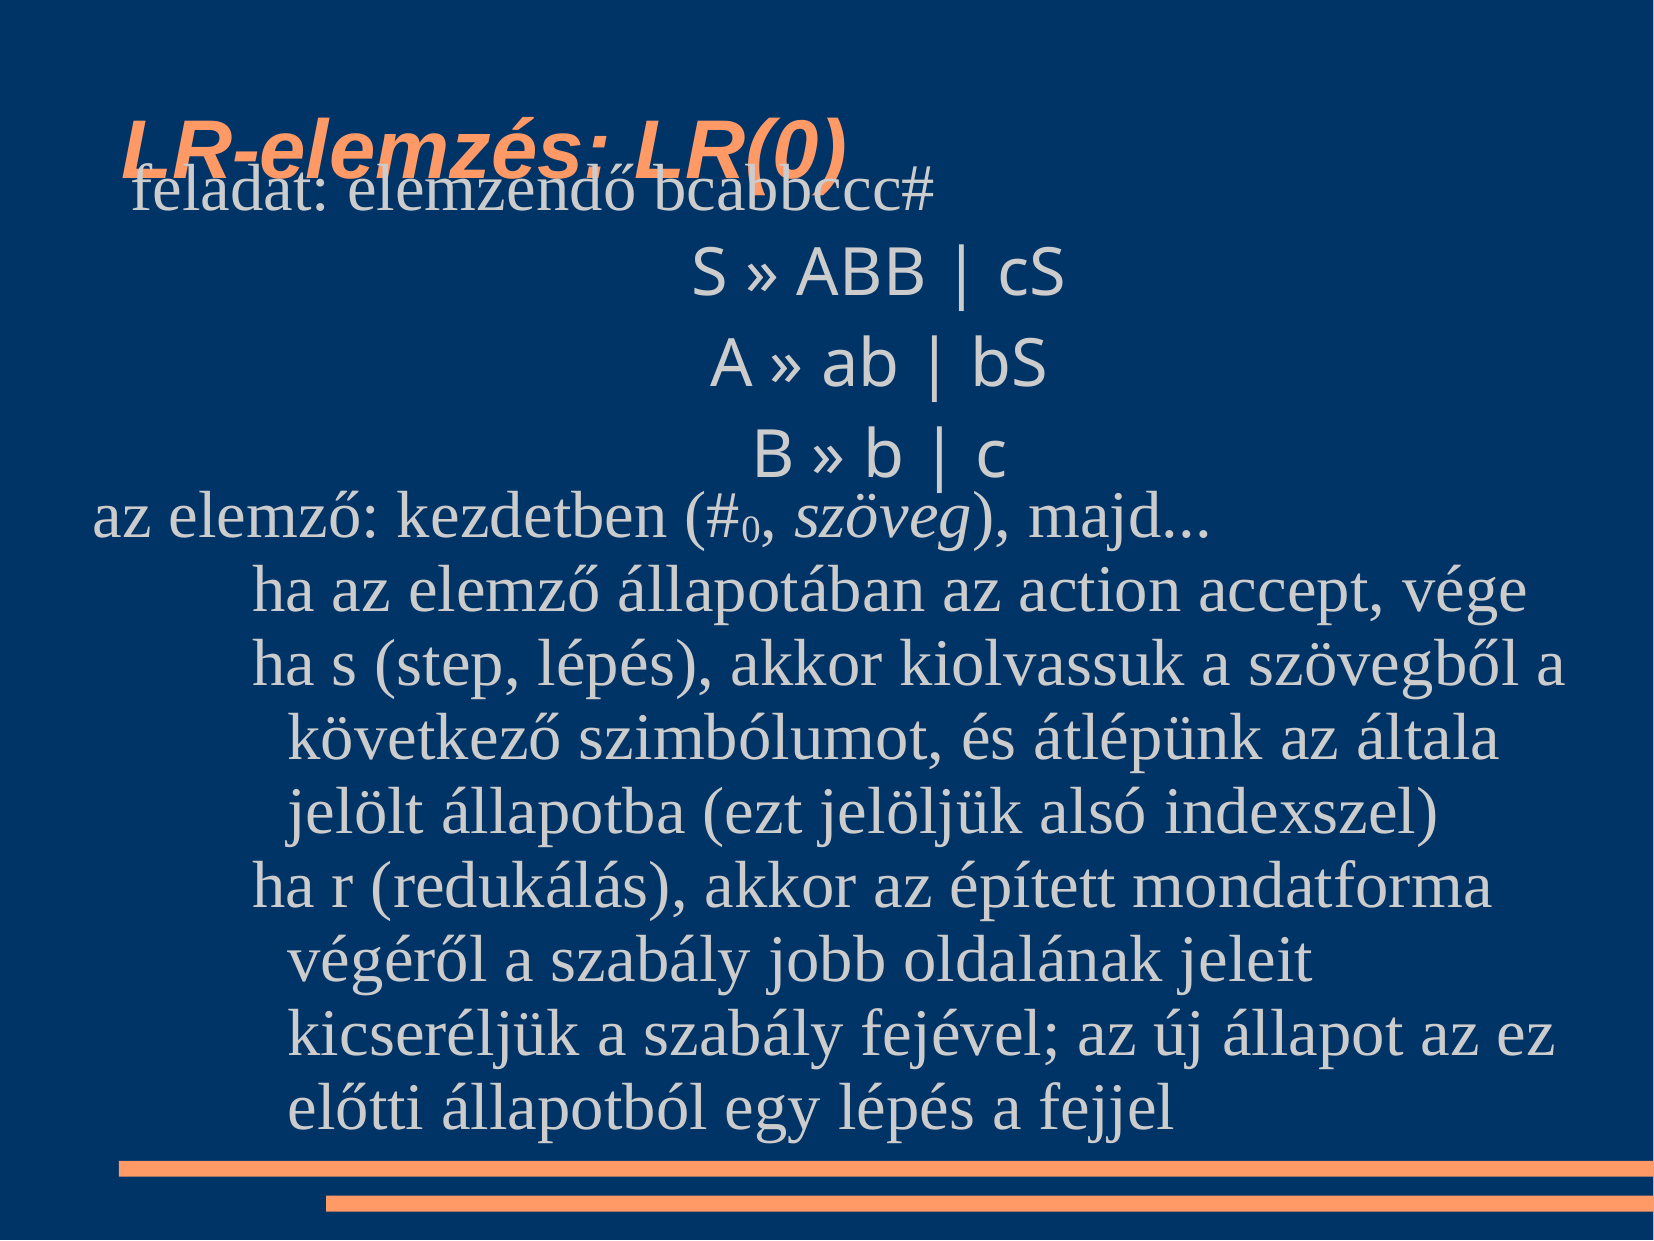

# LR-elemzés: LR(0)
feladat: elemzendő bcabbccc#
S » ABB | cS
A » ab | bS
B » b | c
az elemző: kezdetben (#0, szöveg), majd...
ha az elemző állapotában az action accept, vége
ha s (step, lépés), akkor kiolvassuk a szövegből a következő szimbólumot, és átlépünk az általa jelölt állapotba (ezt jelöljük alsó indexszel)
ha r (redukálás), akkor az épített mondatforma végéről a szabály jobb oldalának jeleit kicseréljük a szabály fejével; az új állapot az ez előtti állapotból egy lépés a fejjel